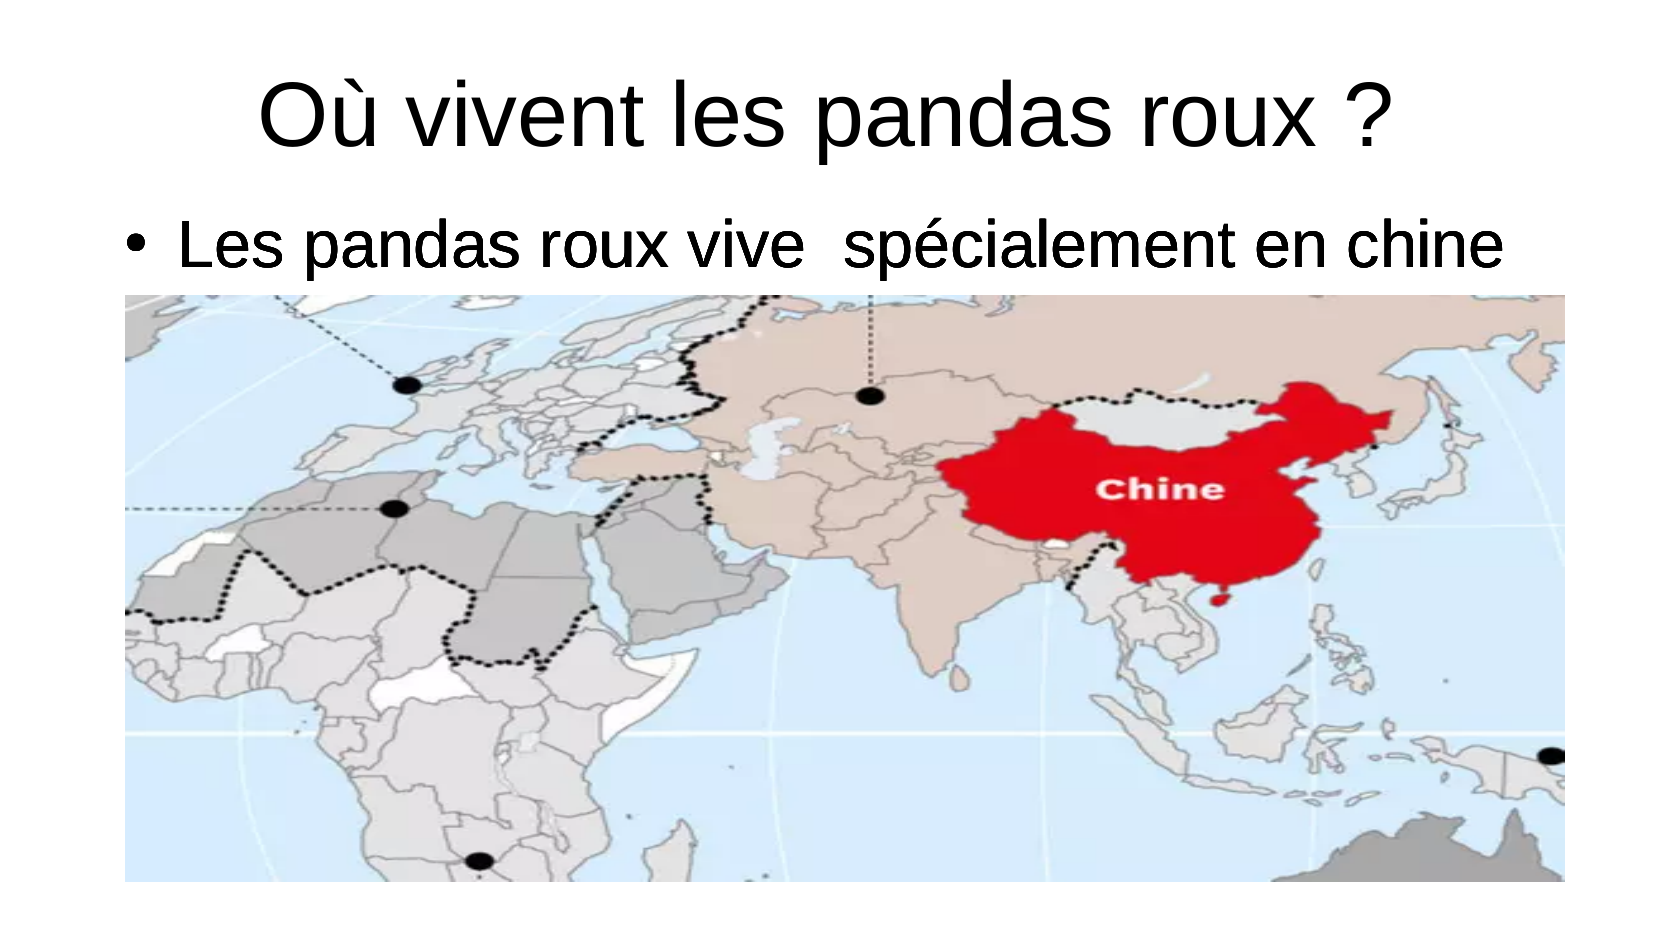

# Où vivent les pandas roux ?
Les pandas roux vive spécialement en chine
Les pandas roux vive spécialement en chine
Les pandas roux vive spécialement en chine
Les pandas roux vive spécialement en chine